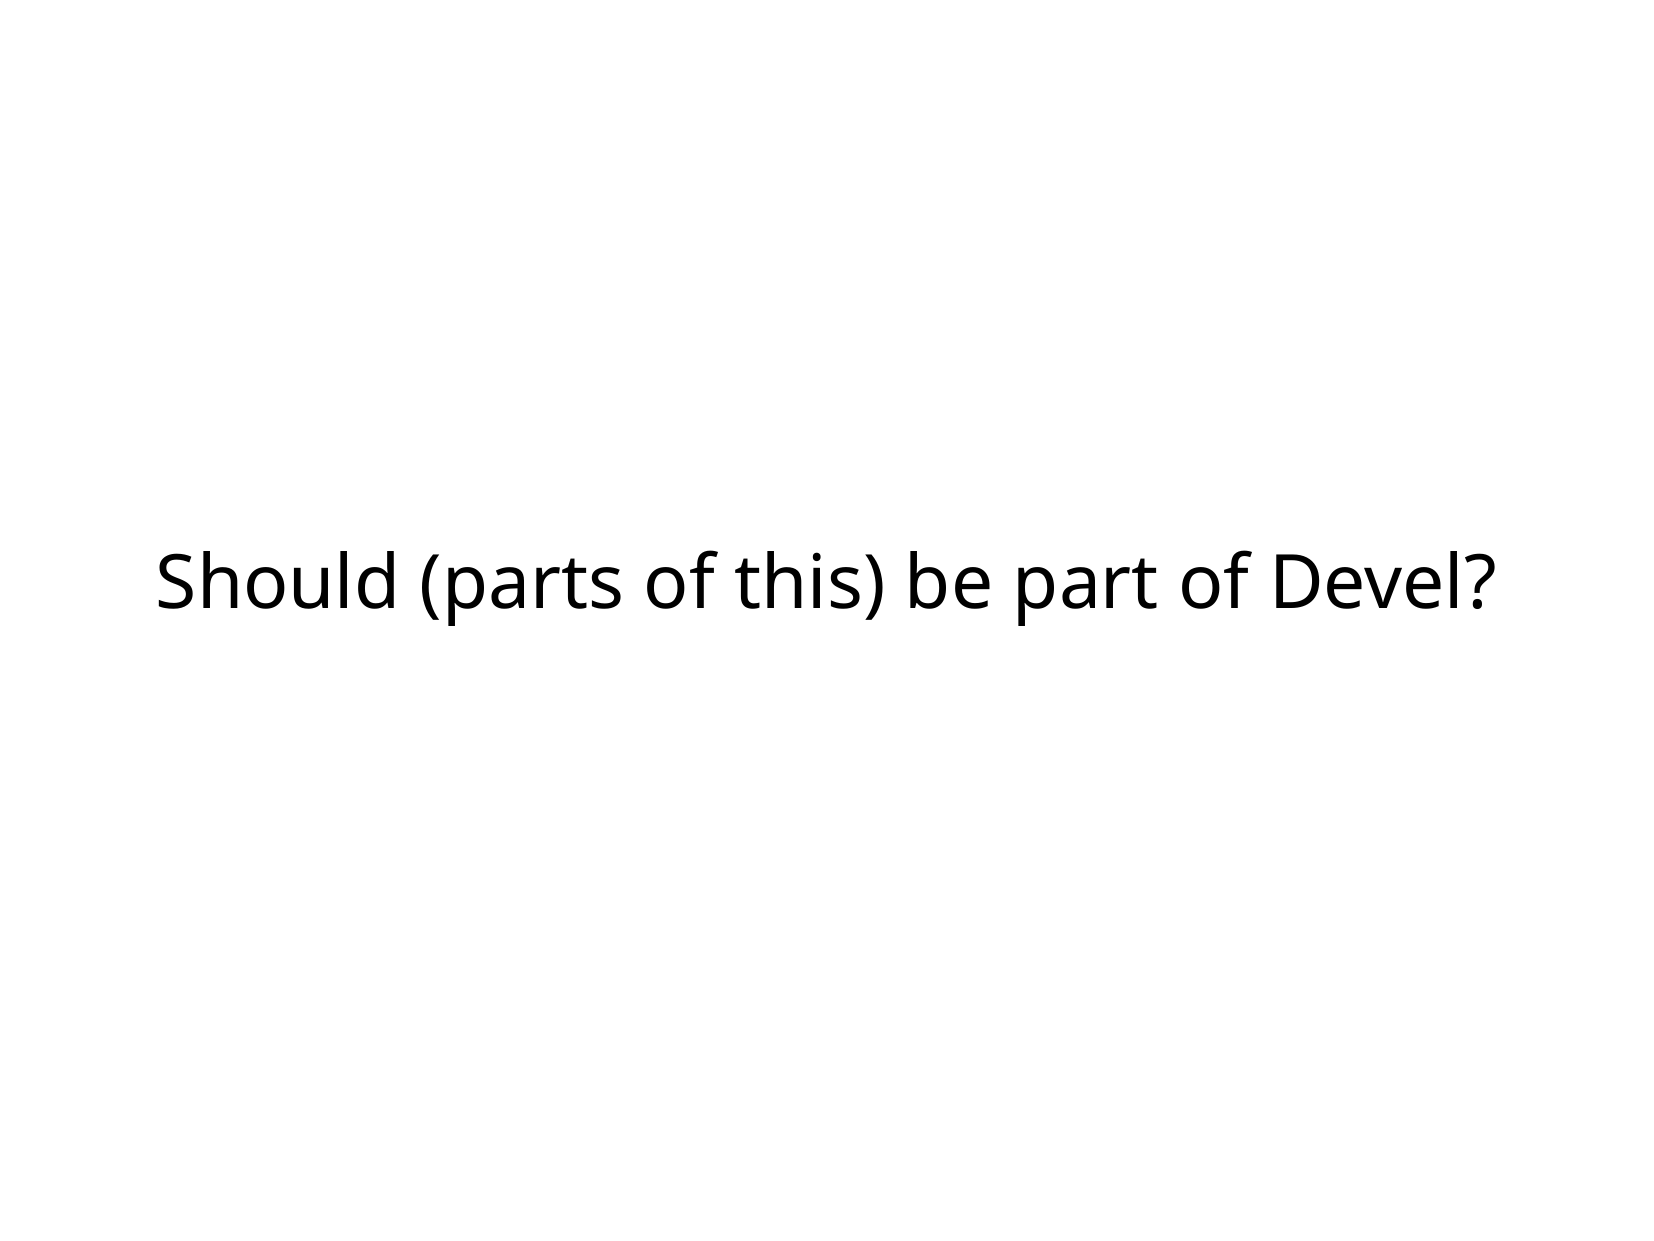

# Should (parts of this) be part of Devel?